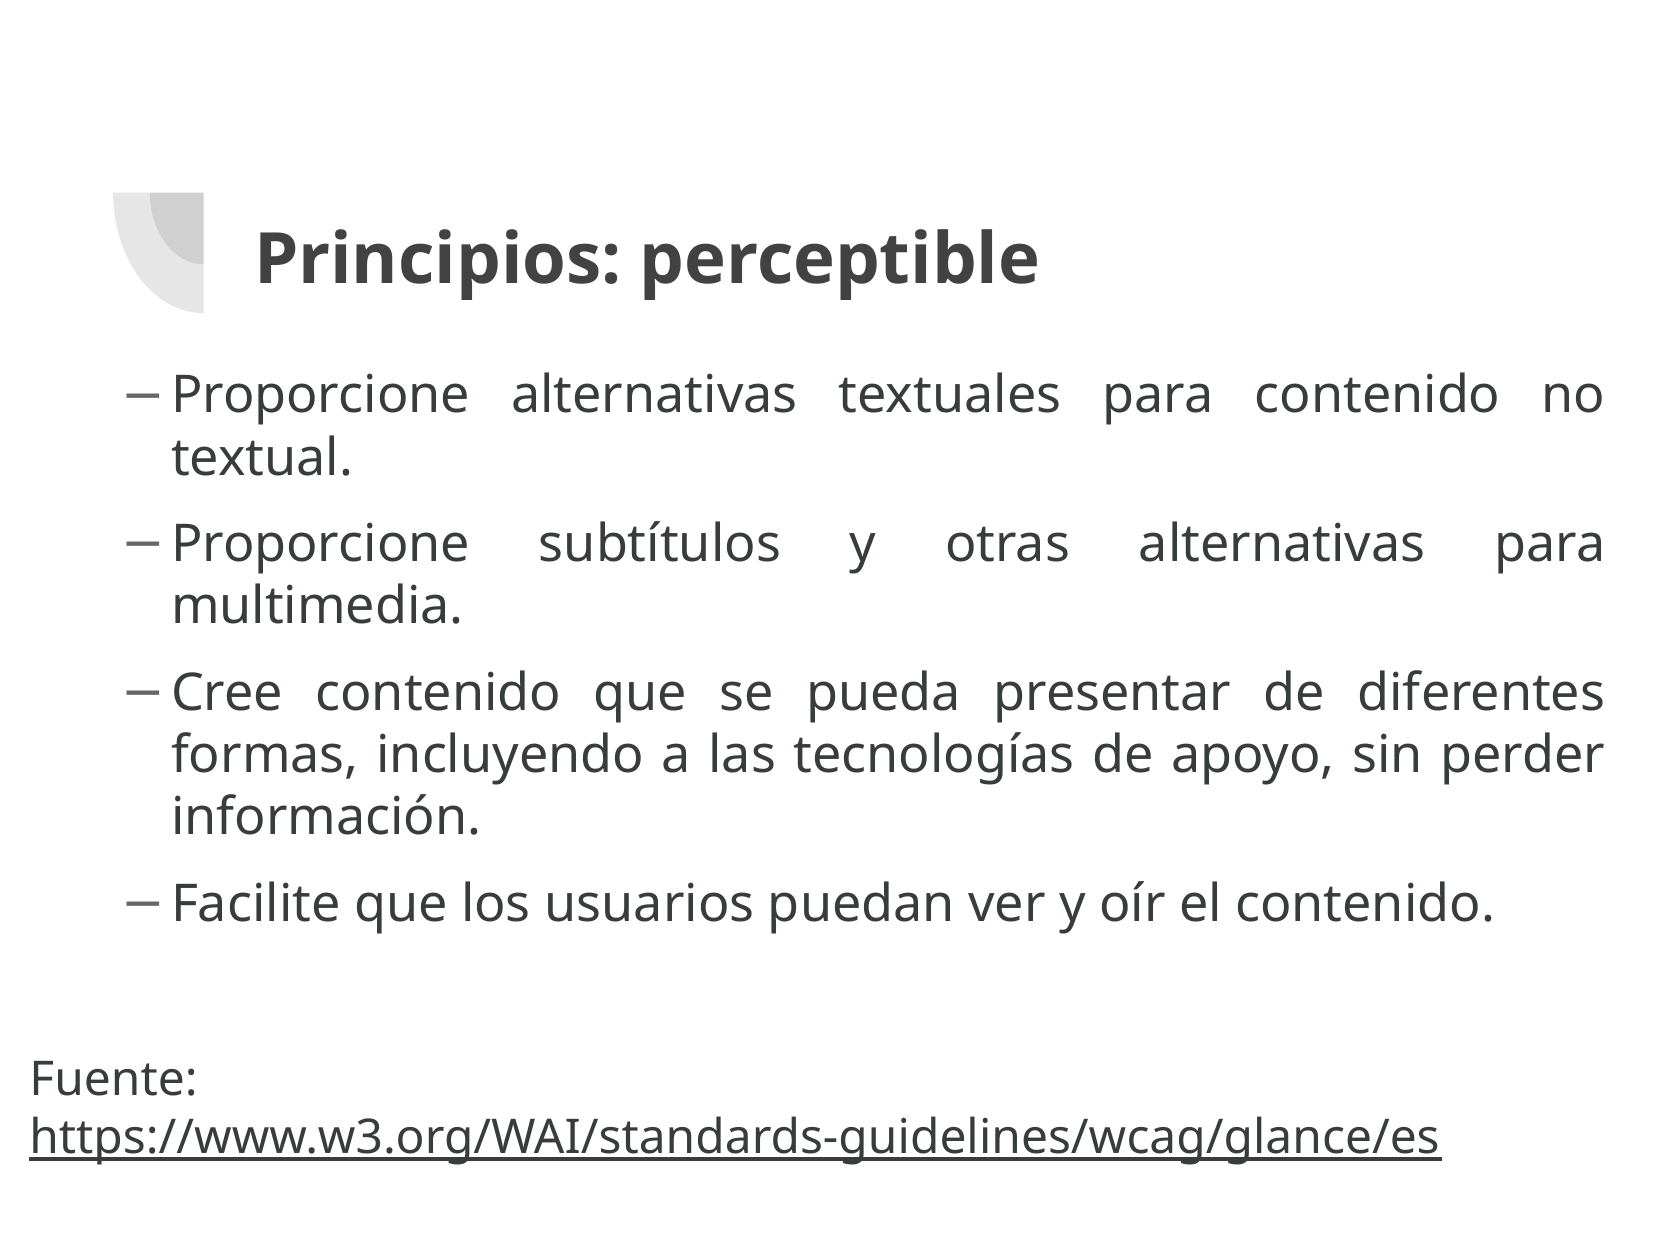

# Principios: perceptible
Proporcione alternativas textuales para contenido no textual.
Proporcione subtítulos y otras alternativas para multimedia.
Cree contenido que se pueda presentar de diferentes formas, incluyendo a las tecnologías de apoyo, sin perder información.
Facilite que los usuarios puedan ver y oír el contenido.
Fuente: https://www.w3.org/WAI/standards-guidelines/wcag/glance/es